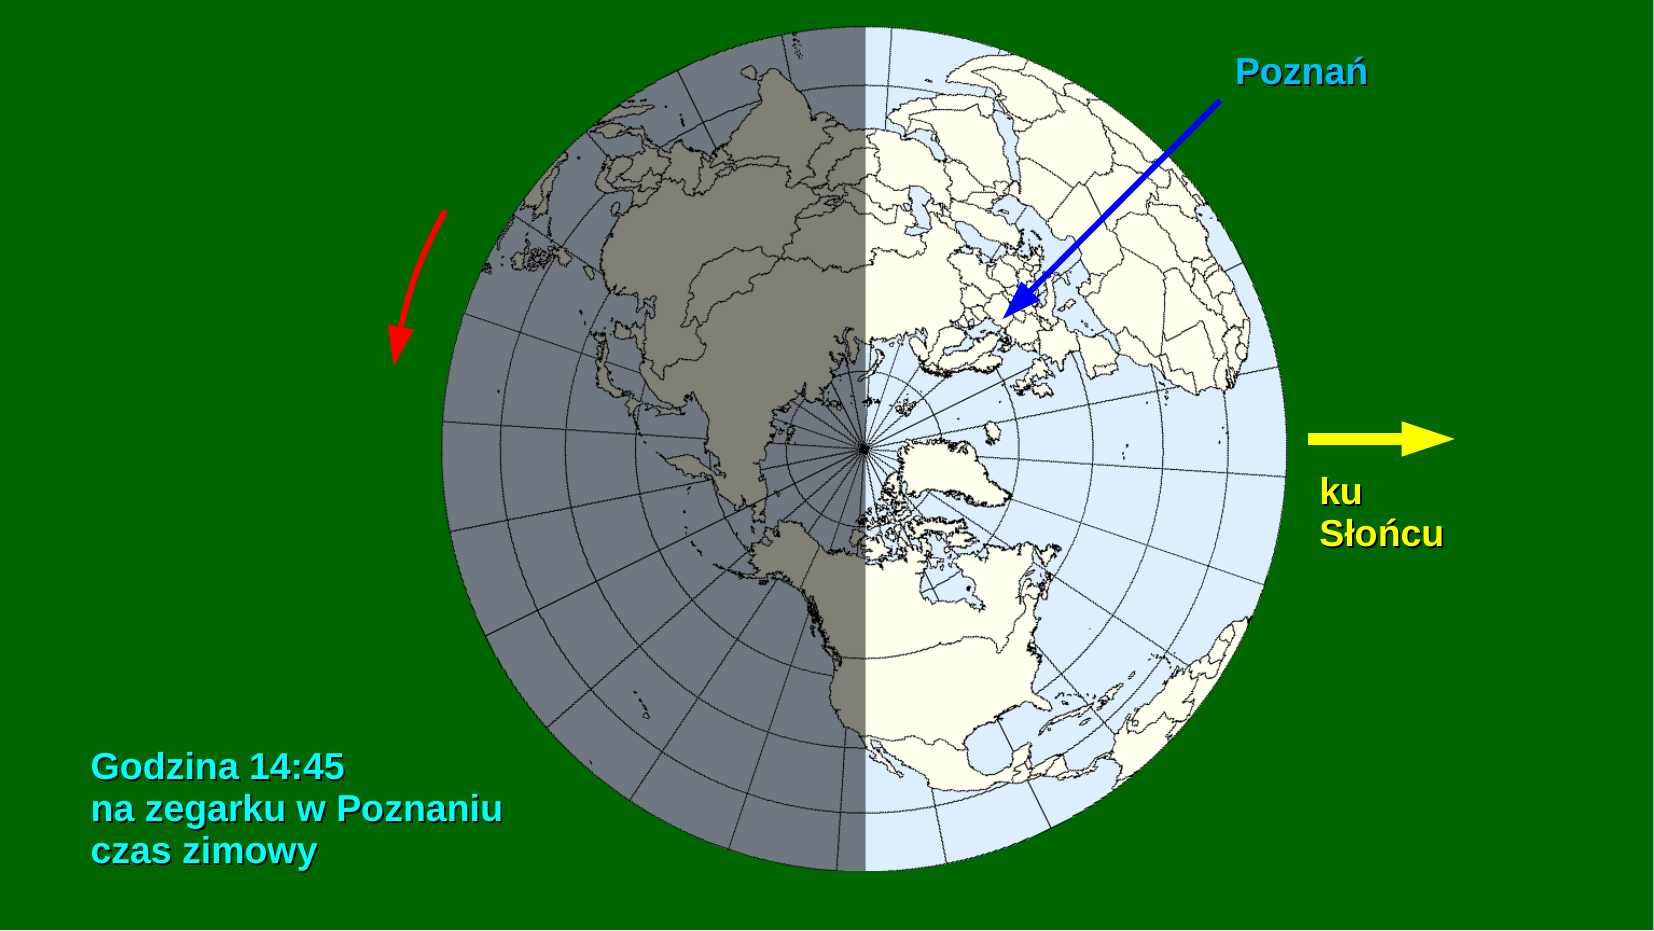

Poznań
ku
Słońcu
Godzina 14:45
na zegarku w Poznaniu
czas zimowy